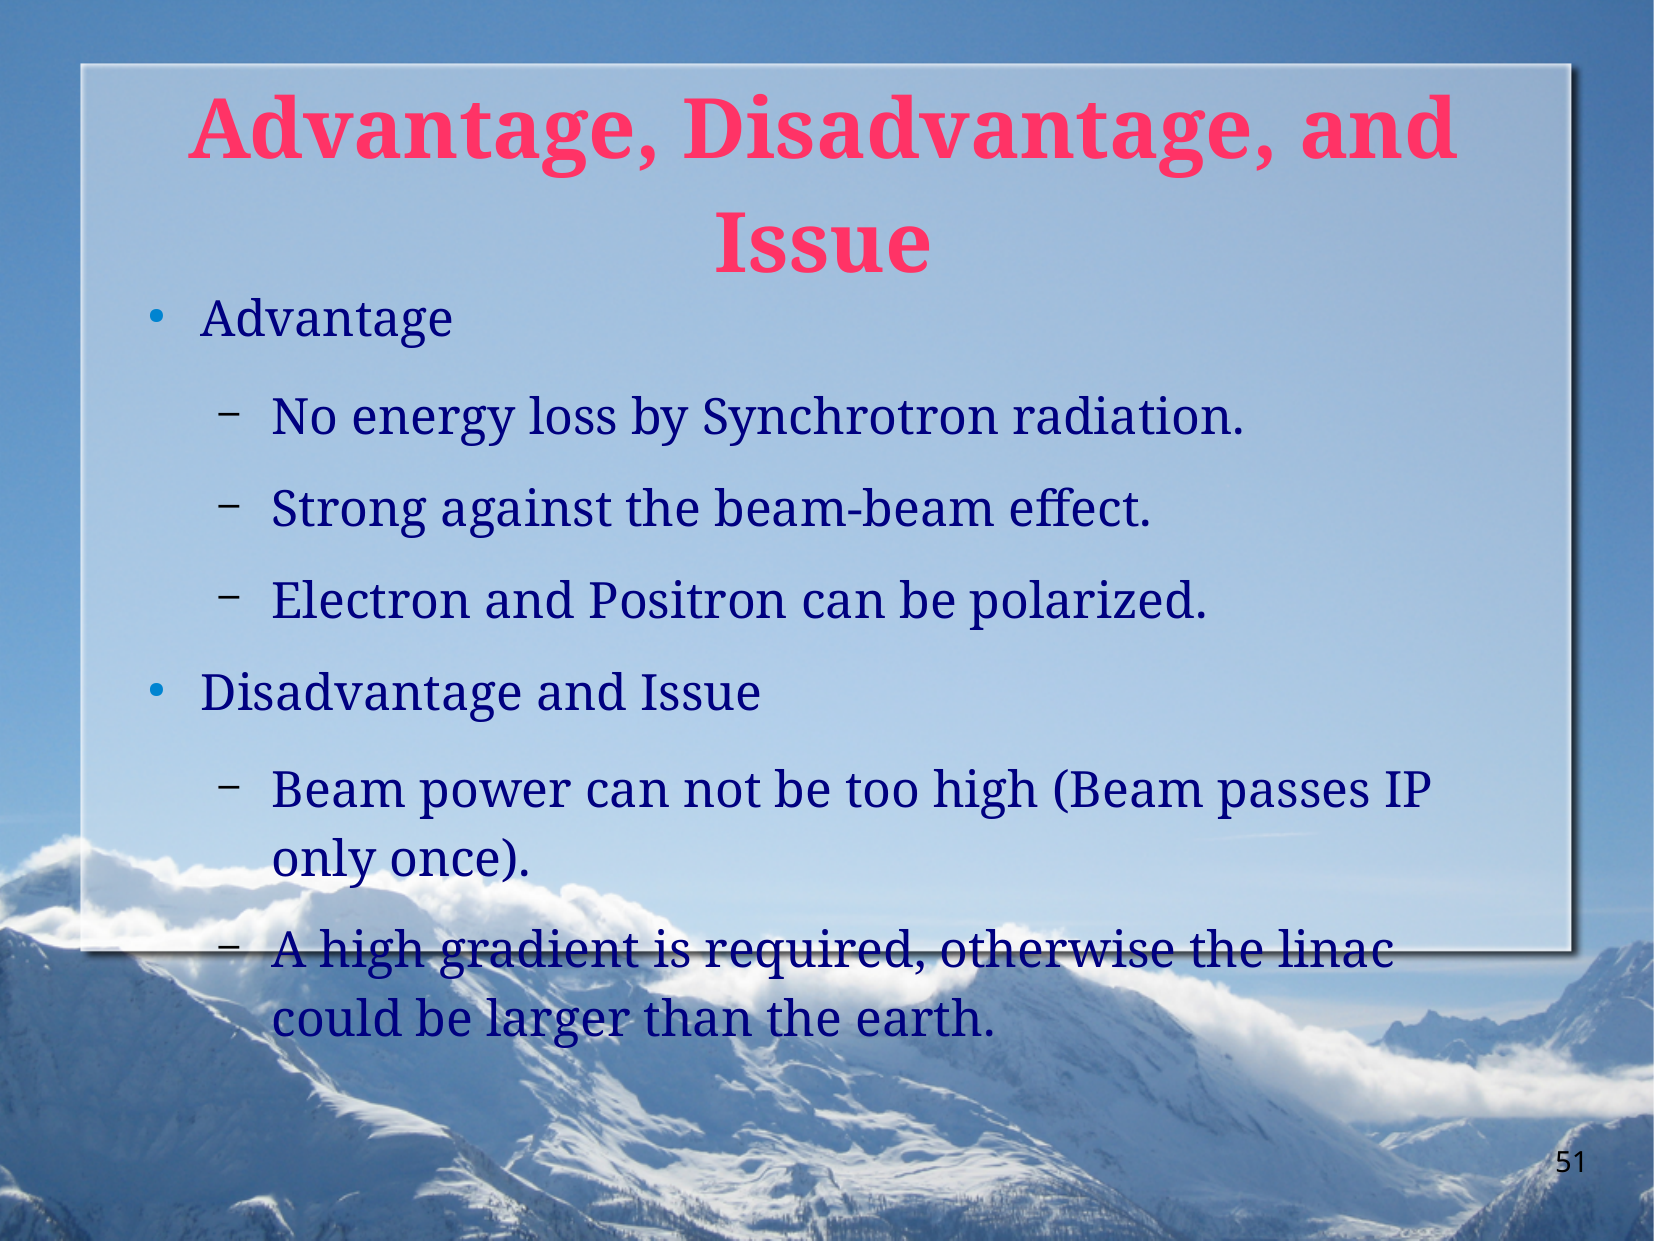

# Advantage, Disadvantage, and Issue
Advantage
No energy loss by Synchrotron radiation.
Strong against the beam-beam effect.
Electron and Positron can be polarized.
Disadvantage and Issue
Beam power can not be too high (Beam passes IP only once).
A high gradient is required, otherwise the linac could be larger than the earth.
51